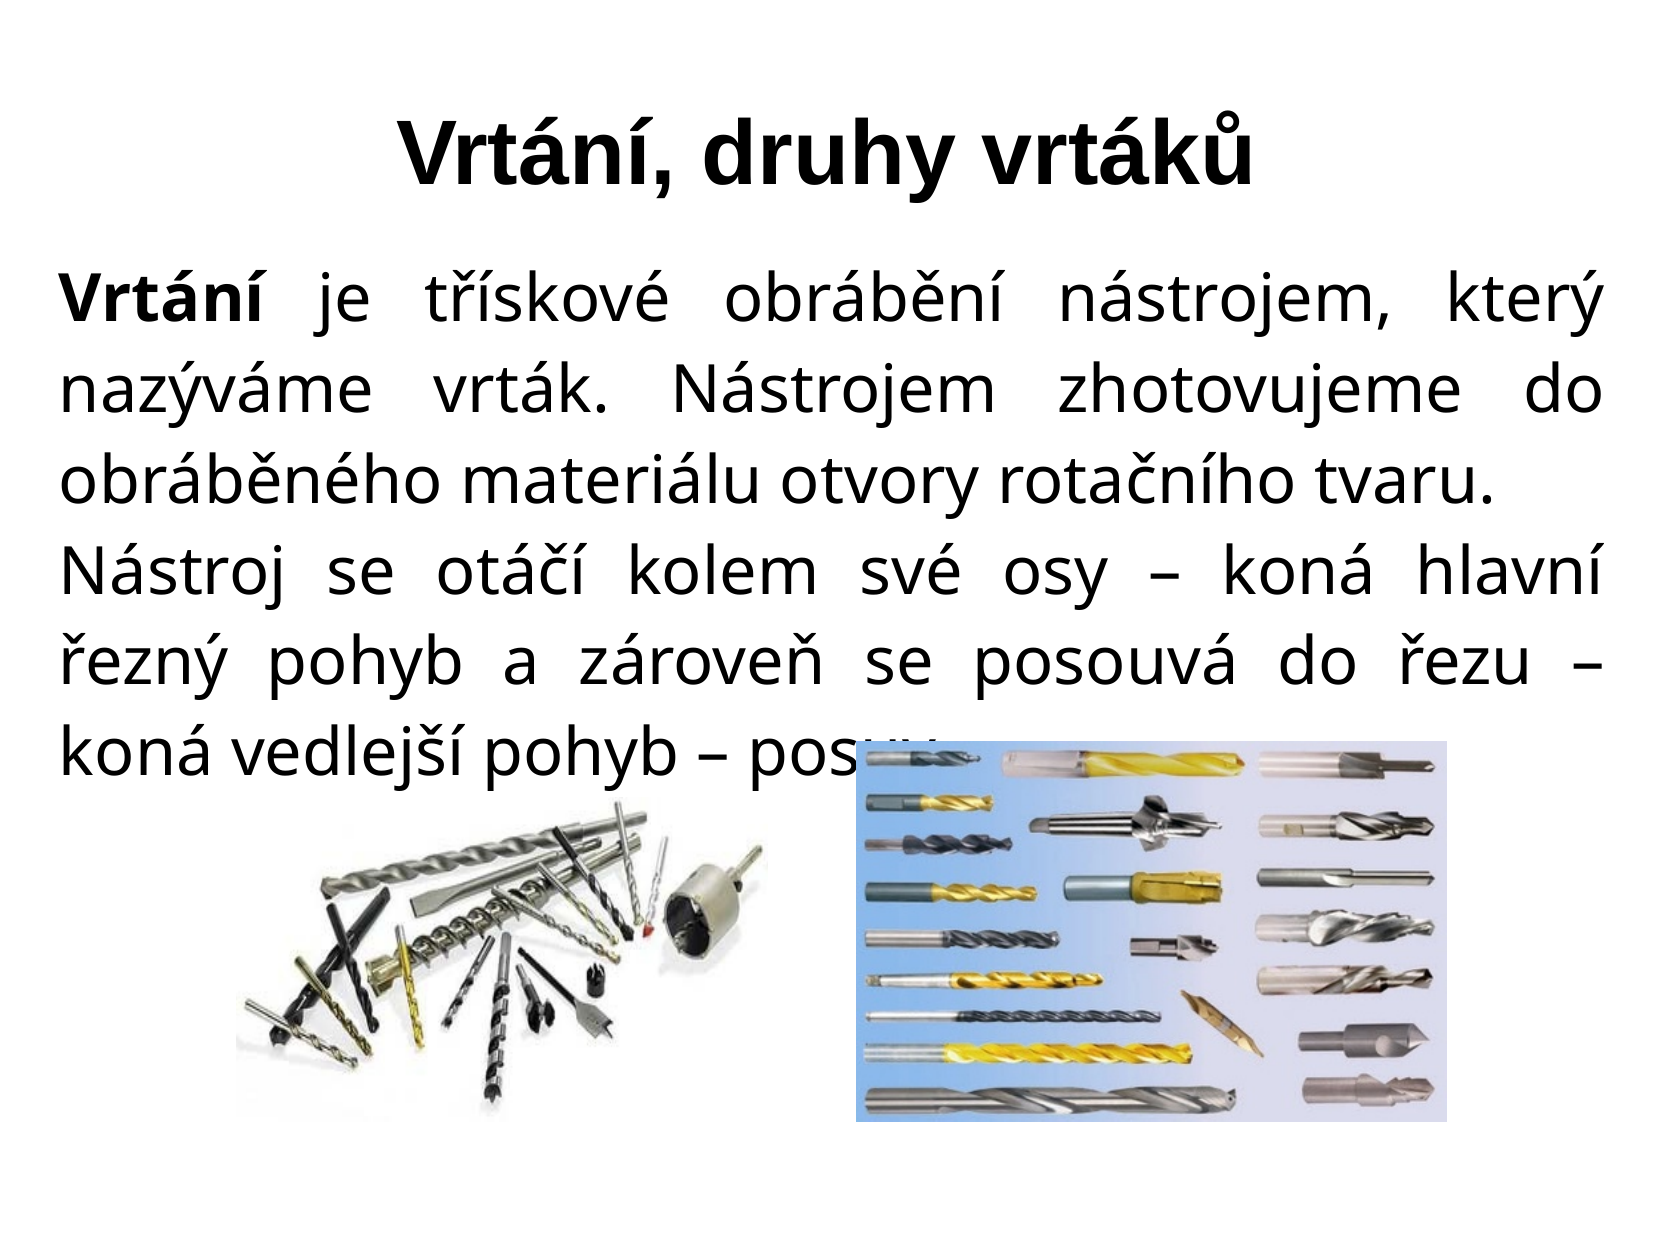

# Vrtání, druhy vrtáků
Vrtání je třískové obrábění nástrojem, který nazýváme vrták. Nástrojem zhotovujeme do obráběného materiálu otvory rotačního tvaru.
Nástroj se otáčí kolem své osy – koná hlavní řezný pohyb a zároveň se posouvá do řezu – koná vedlejší pohyb – posuv.